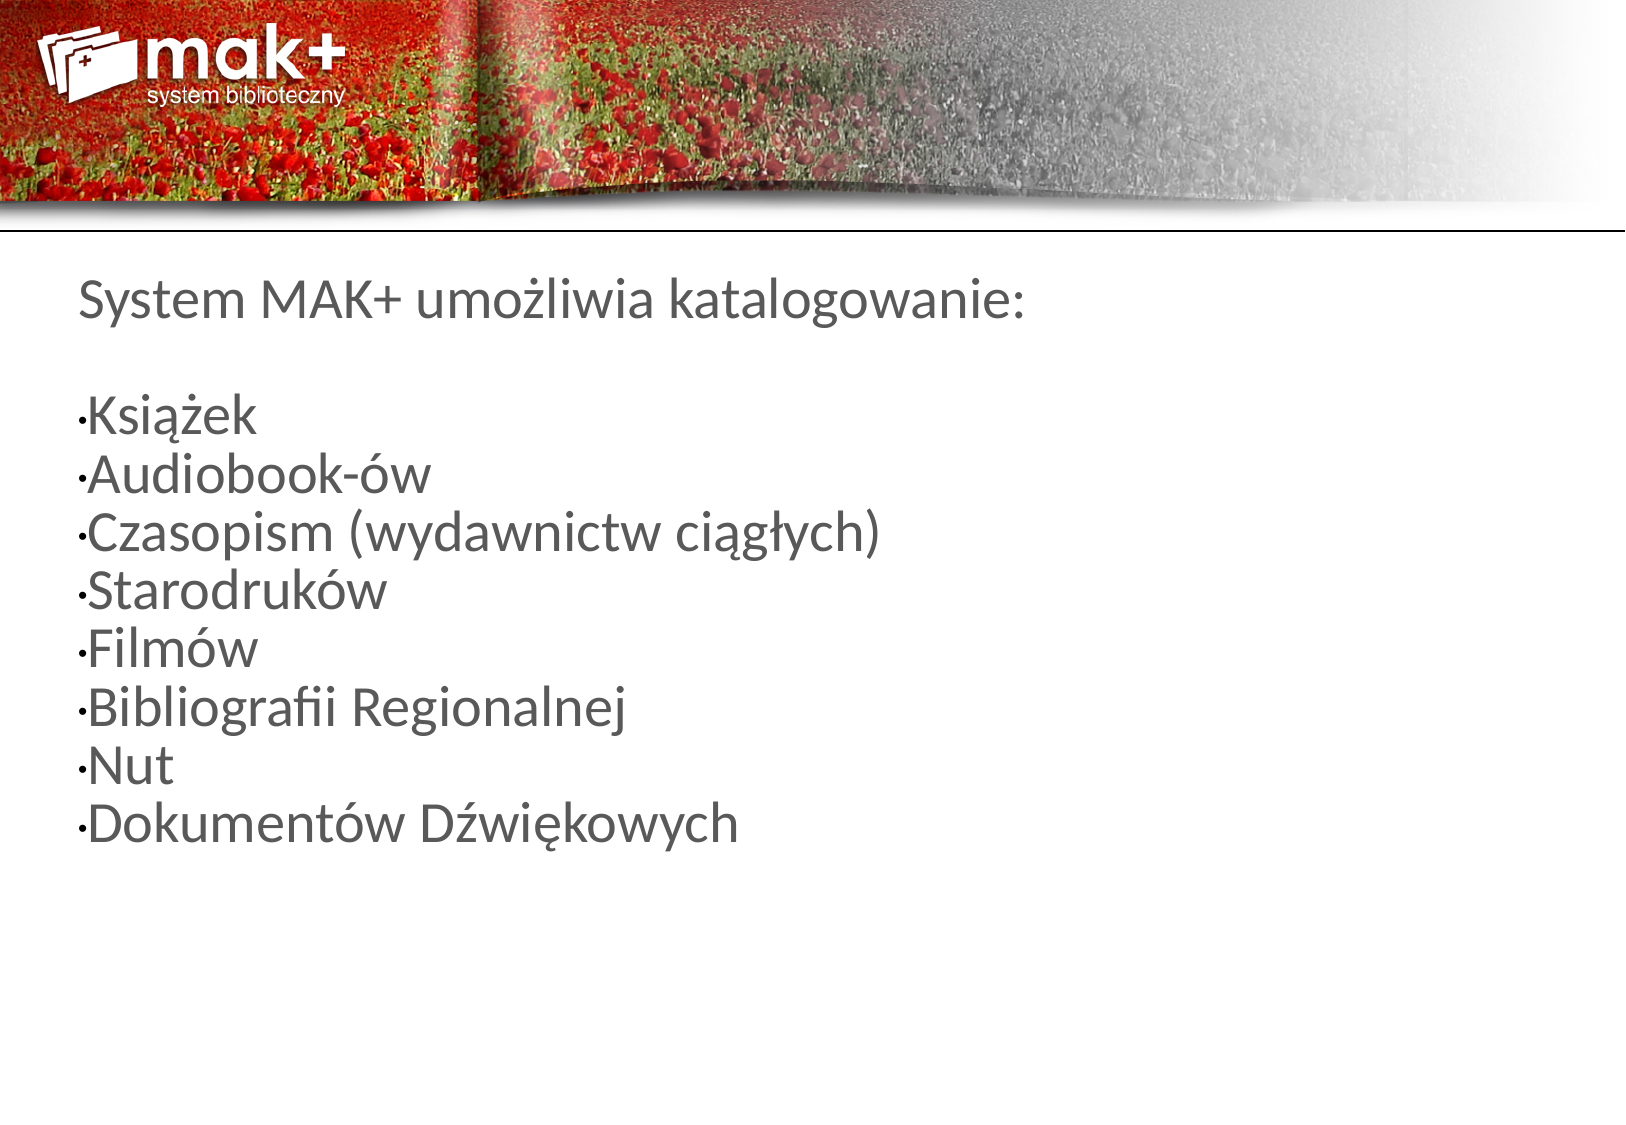

System MAK+ umożliwia katalogowanie:
Książek
Audiobook-ów
Czasopism (wydawnictw ciągłych)
Starodruków
Filmów
Bibliografii Regionalnej
Nut
Dokumentów Dźwiękowych